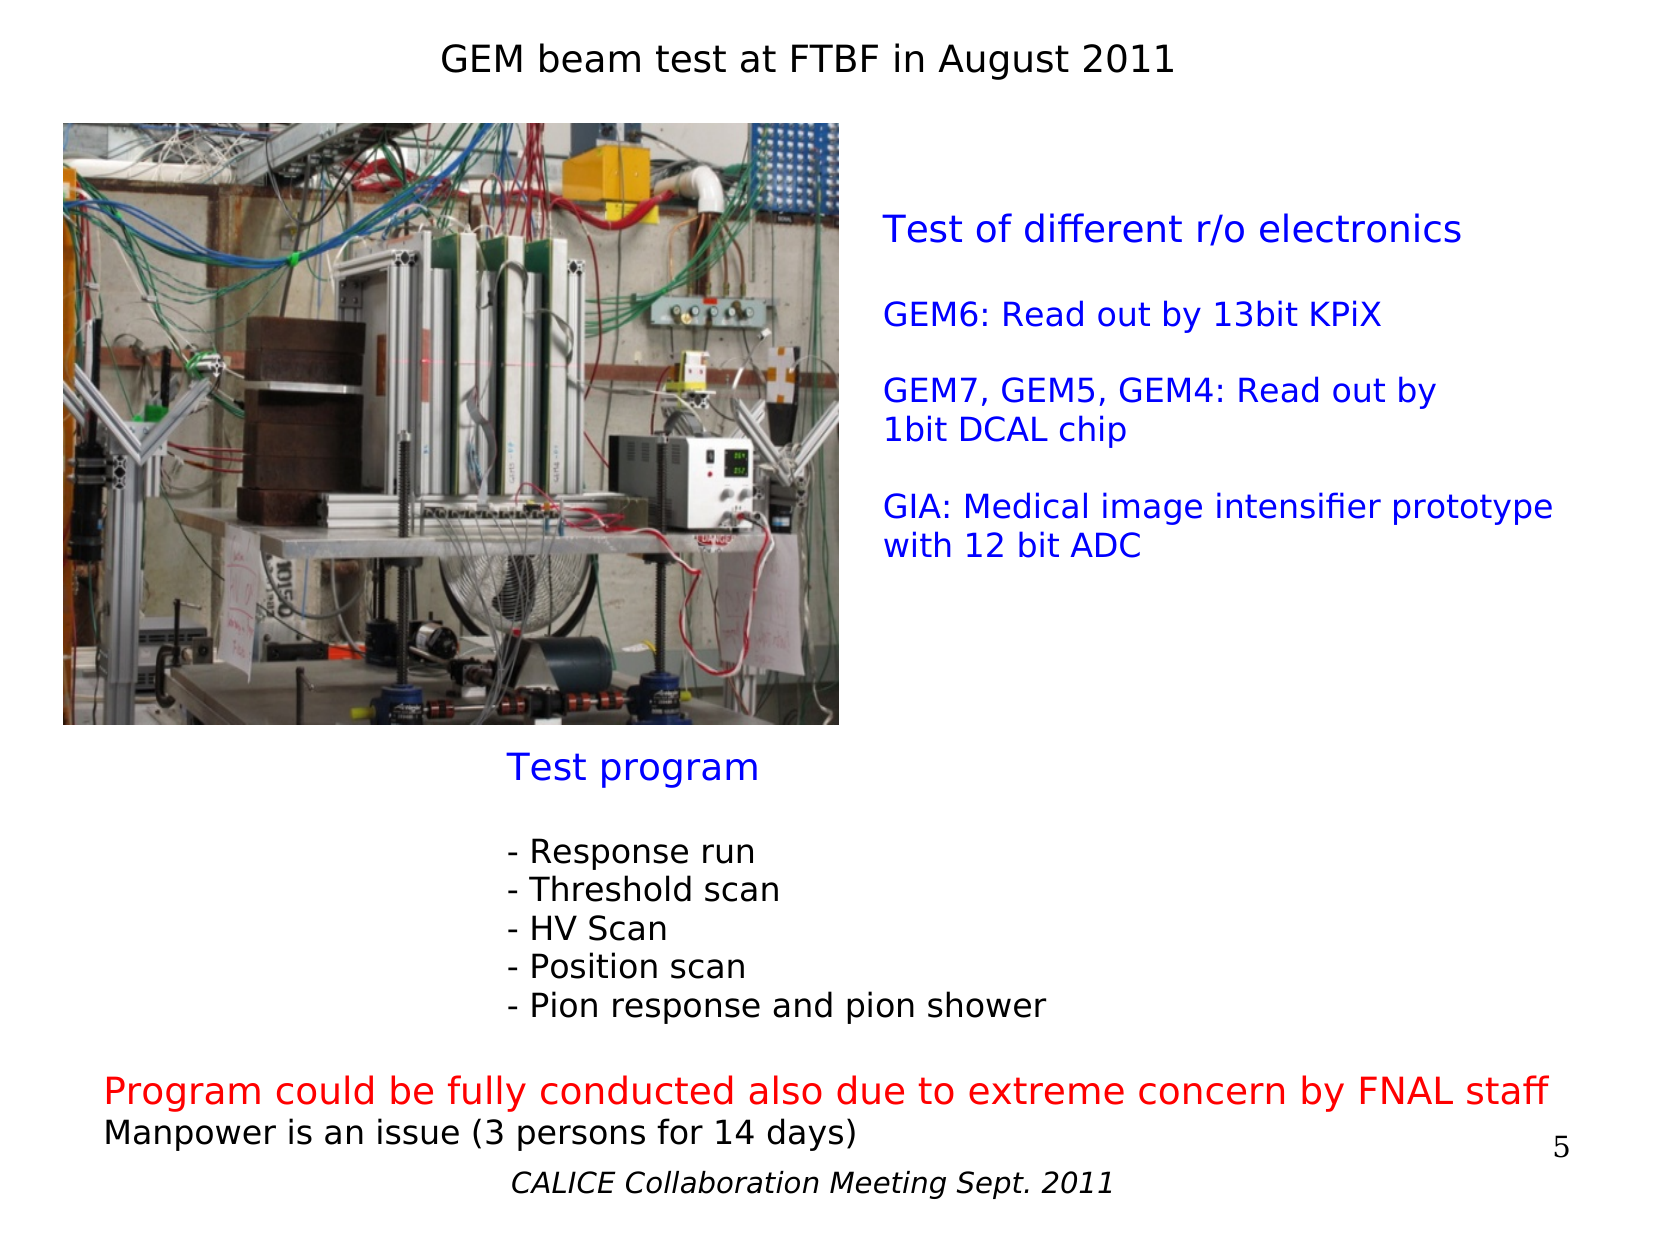

GEM beam test at FTBF in August 2011
Test of different r/o electronics
GEM6: Read out by 13bit KPiX
GEM7, GEM5, GEM4: Read out by
1bit DCAL chip
GIA: Medical image intensifier prototype
with 12 bit ADC
Test program
- Response run
- Threshold scan
- HV Scan
- Position scan
- Pion response and pion shower
Program could be fully conducted also due to extreme concern by FNAL staff
Manpower is an issue (3 persons for 14 days)
5